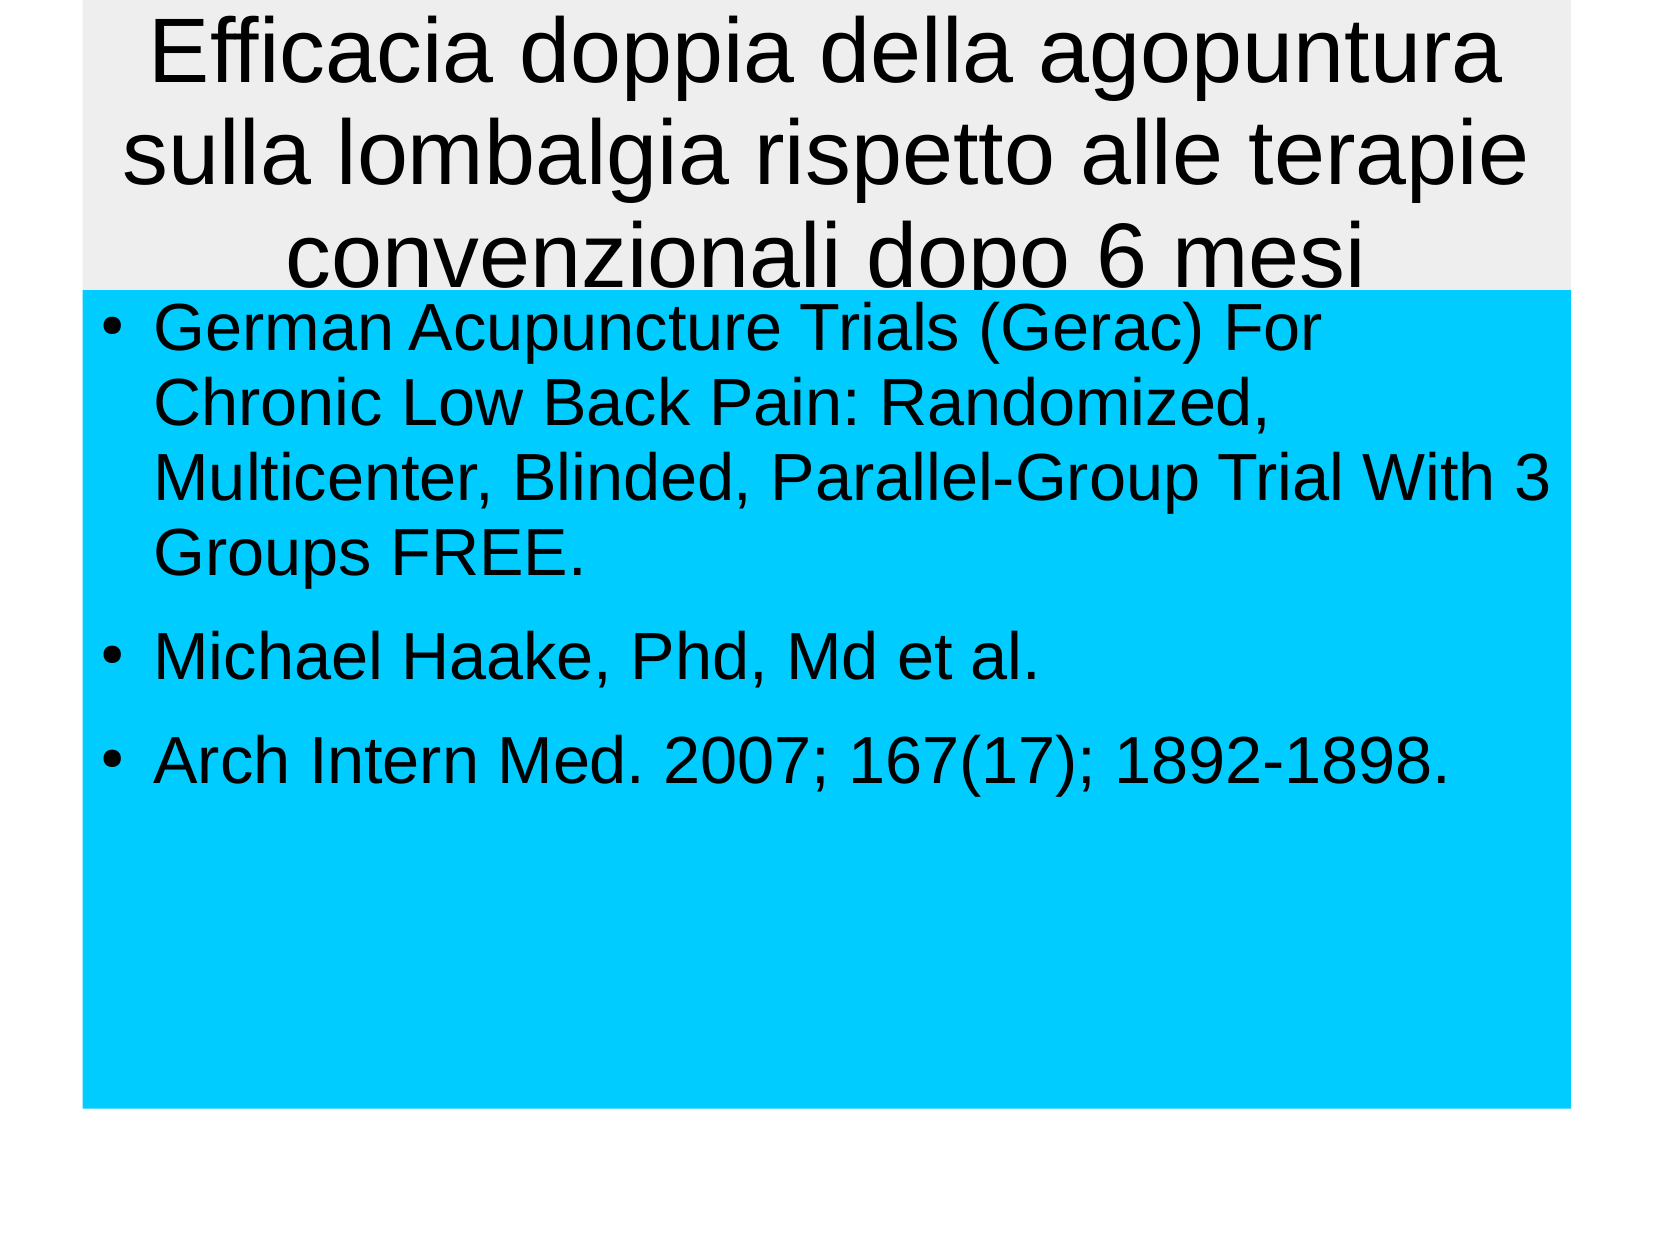

# Efficacia doppia della agopuntura sulla lombalgia rispetto alle terapie convenzionali dopo 6 mesi
German Acupuncture Trials (Gerac) For Chronic Low Back Pain: Randomized, Multicenter, Blinded, Parallel-Group Trial With 3 Groups FREE.
Michael Haake, Phd, Md et al.
Arch Intern Med. 2007; 167(17); 1892-1898.